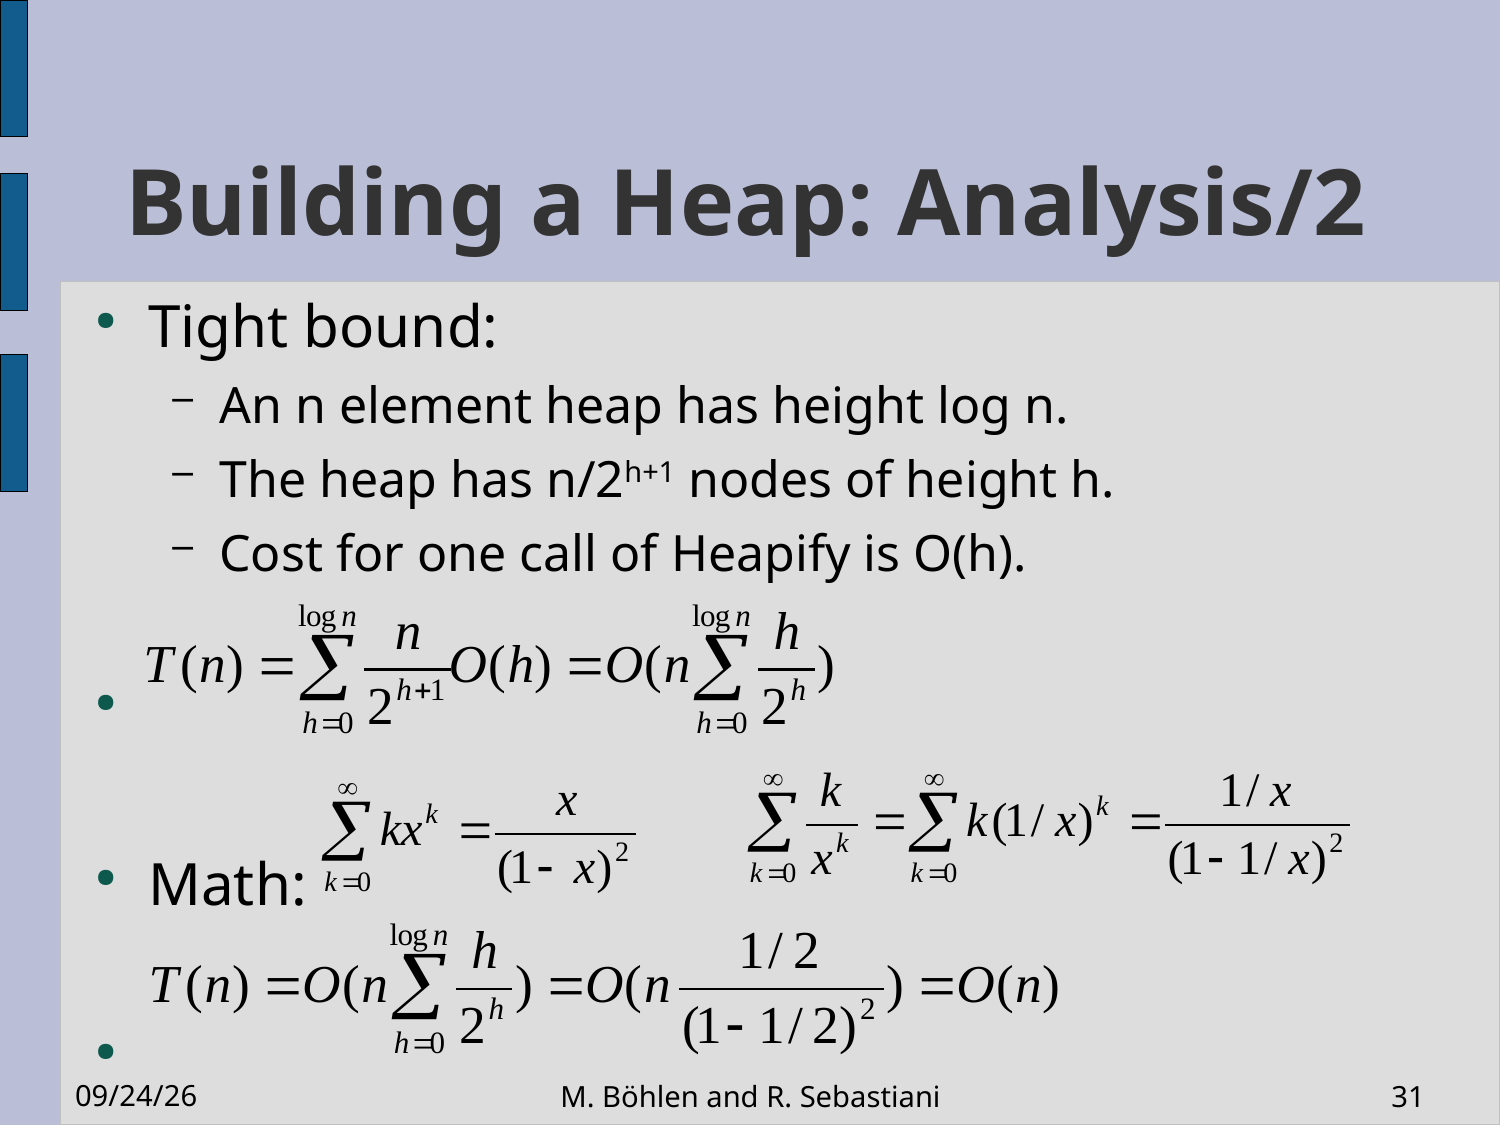

# Building a Heap: Analysis/2
Tight bound:
An n element heap has height log n.
The heap has n/2h+1 nodes of height h.
Cost for one call of Heapify is O(h).
Math:
M. Böhlen and R. Sebastiani
31